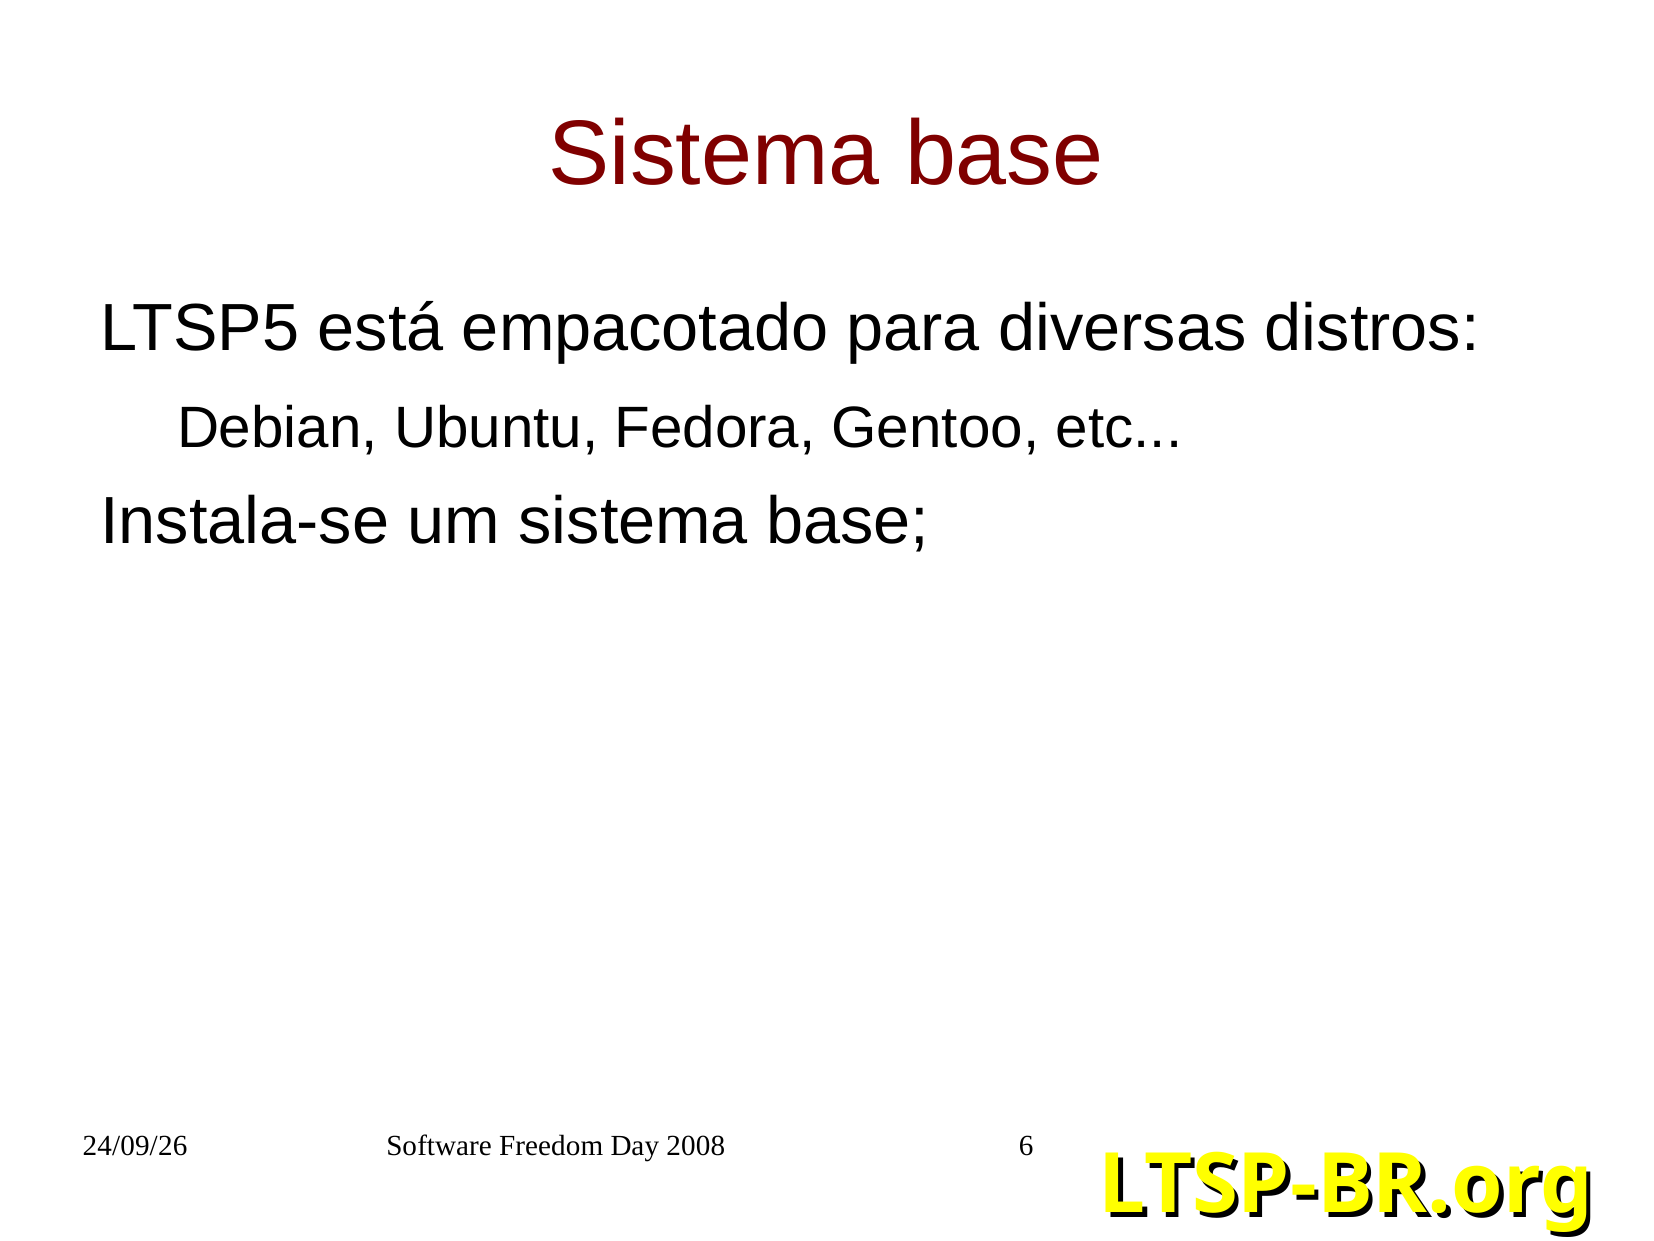

# Sistema base
LTSP5 está empacotado para diversas distros:
Debian, Ubuntu, Fedora, Gentoo, etc...
Instala-se um sistema base;
Software Freedom Day 2008
6